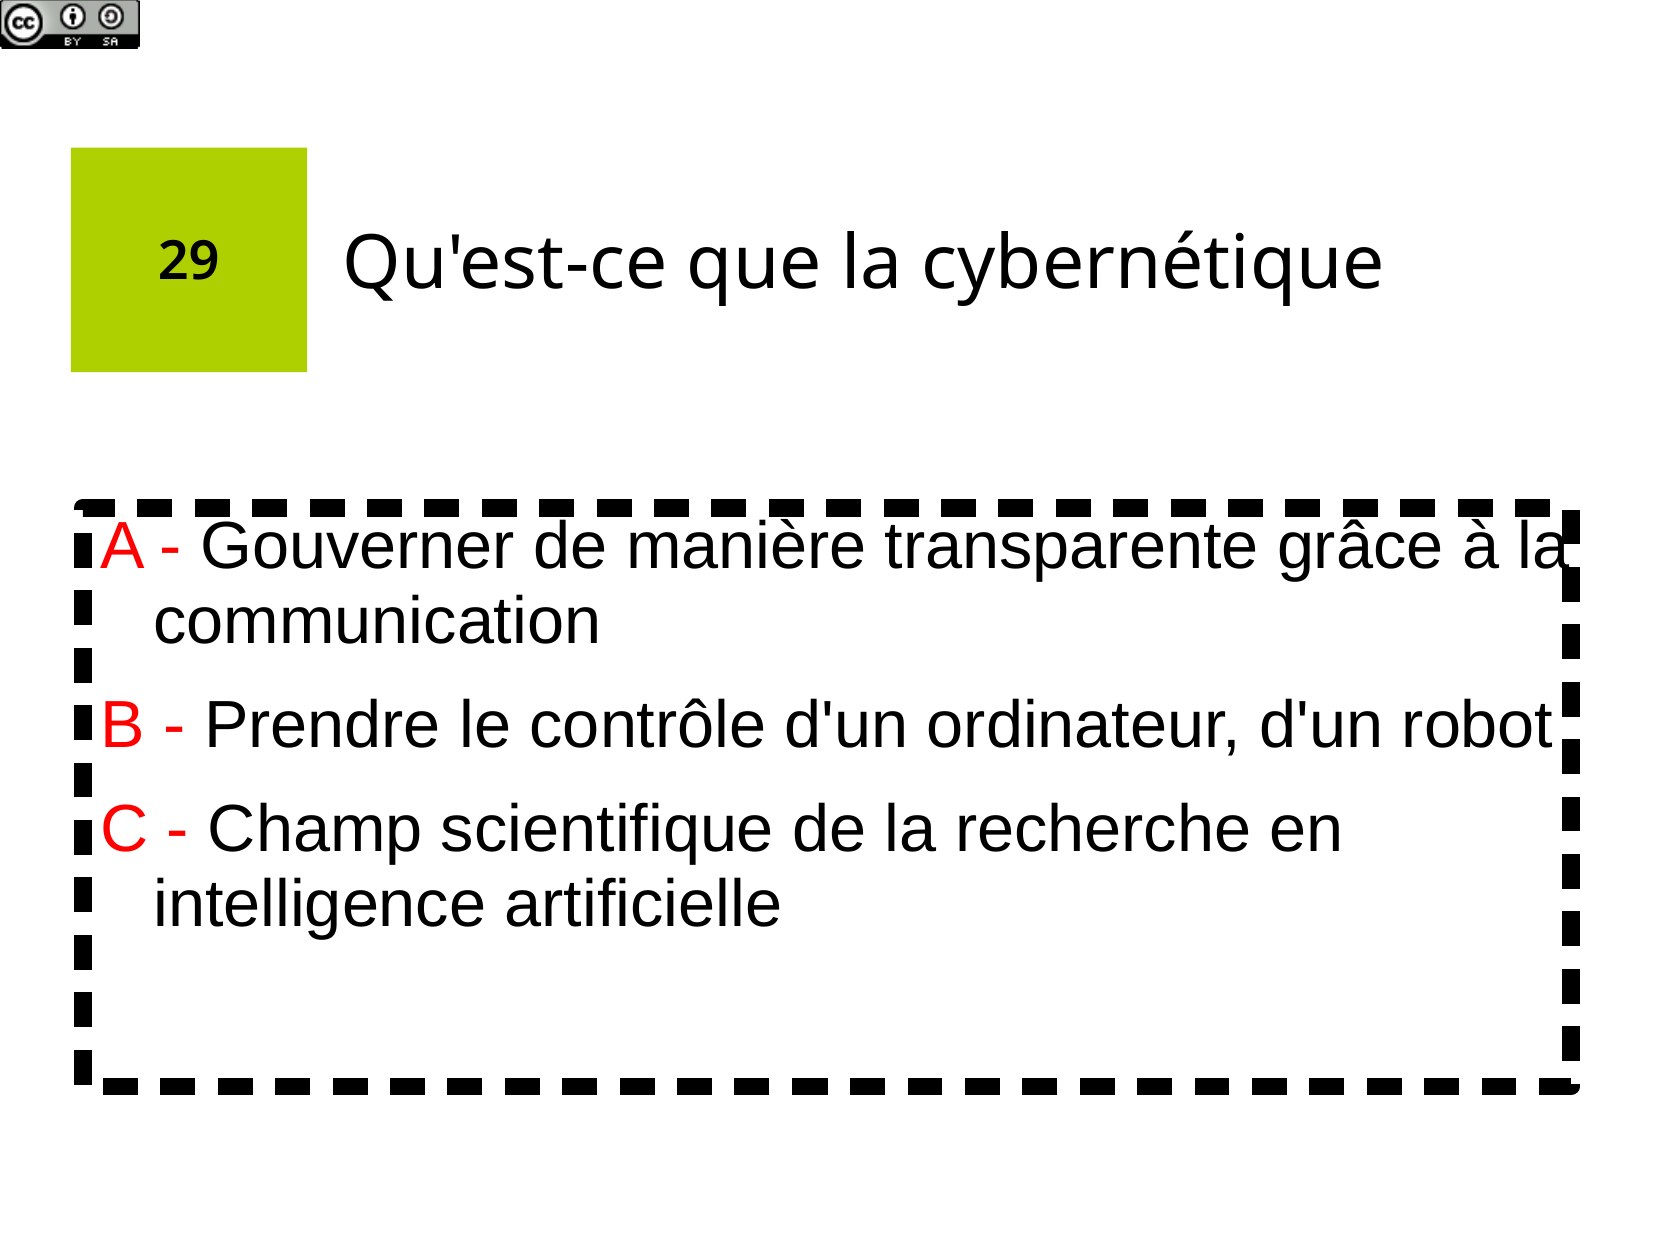

# Qu'est-ce que la cybernétique
29
Gouverner de manière transparente grâce à la communication
Prendre le contrôle d'un ordinateur, d'un robot
Champ scientifique de la recherche en intelligence artificielle